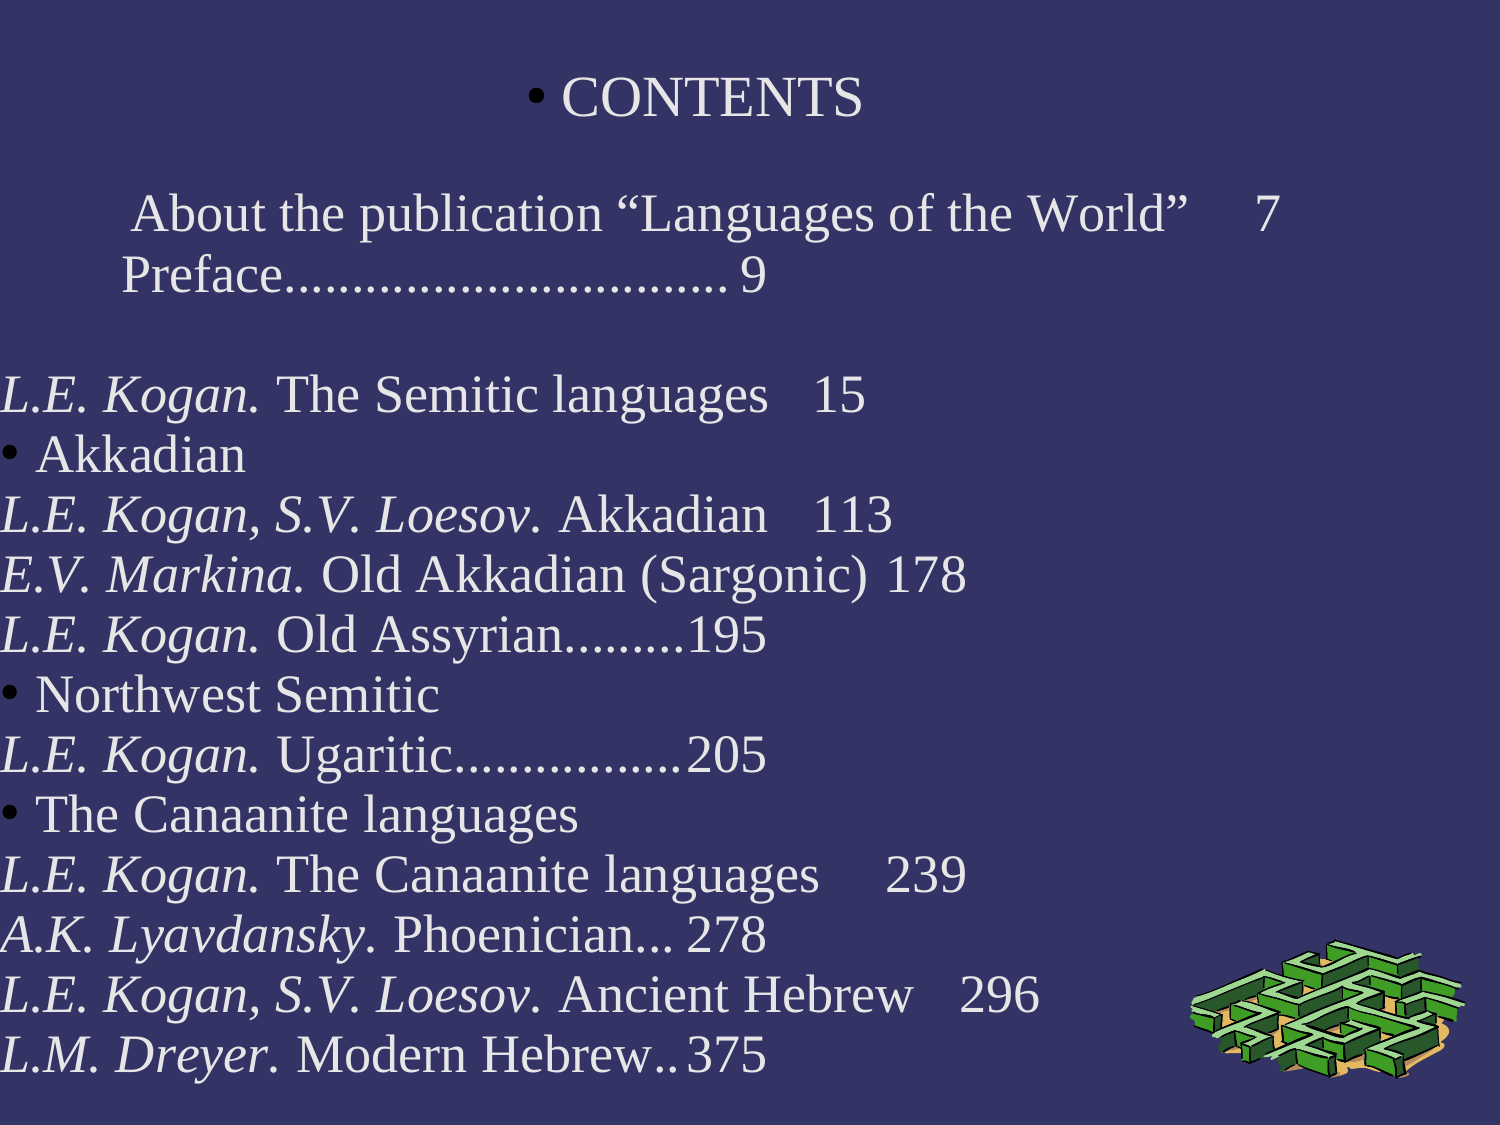

# CONTENTS
 About the publication “Languages of the World”	7
 Preface	9
L.E. Kogan. The Semitic languages	15
Akkadian
L.E. Kogan, S.V. Loesov. Akkadian	113
E.V. Markina. Old Akkadian (Sargonic)	178
L.E. Kogan. Old Assyrian	195
Northwest Semitic
L.E. Kogan. Ugaritic	205
The Canaanite languages
L.E. Kogan. The Canaanite languages	239
A.K. Lyavdansky. Phoenician	278
L.E. Kogan, S.V. Loesov. Ancient Hebrew	296
L.M. Dreyer. Modern Hebrew	375